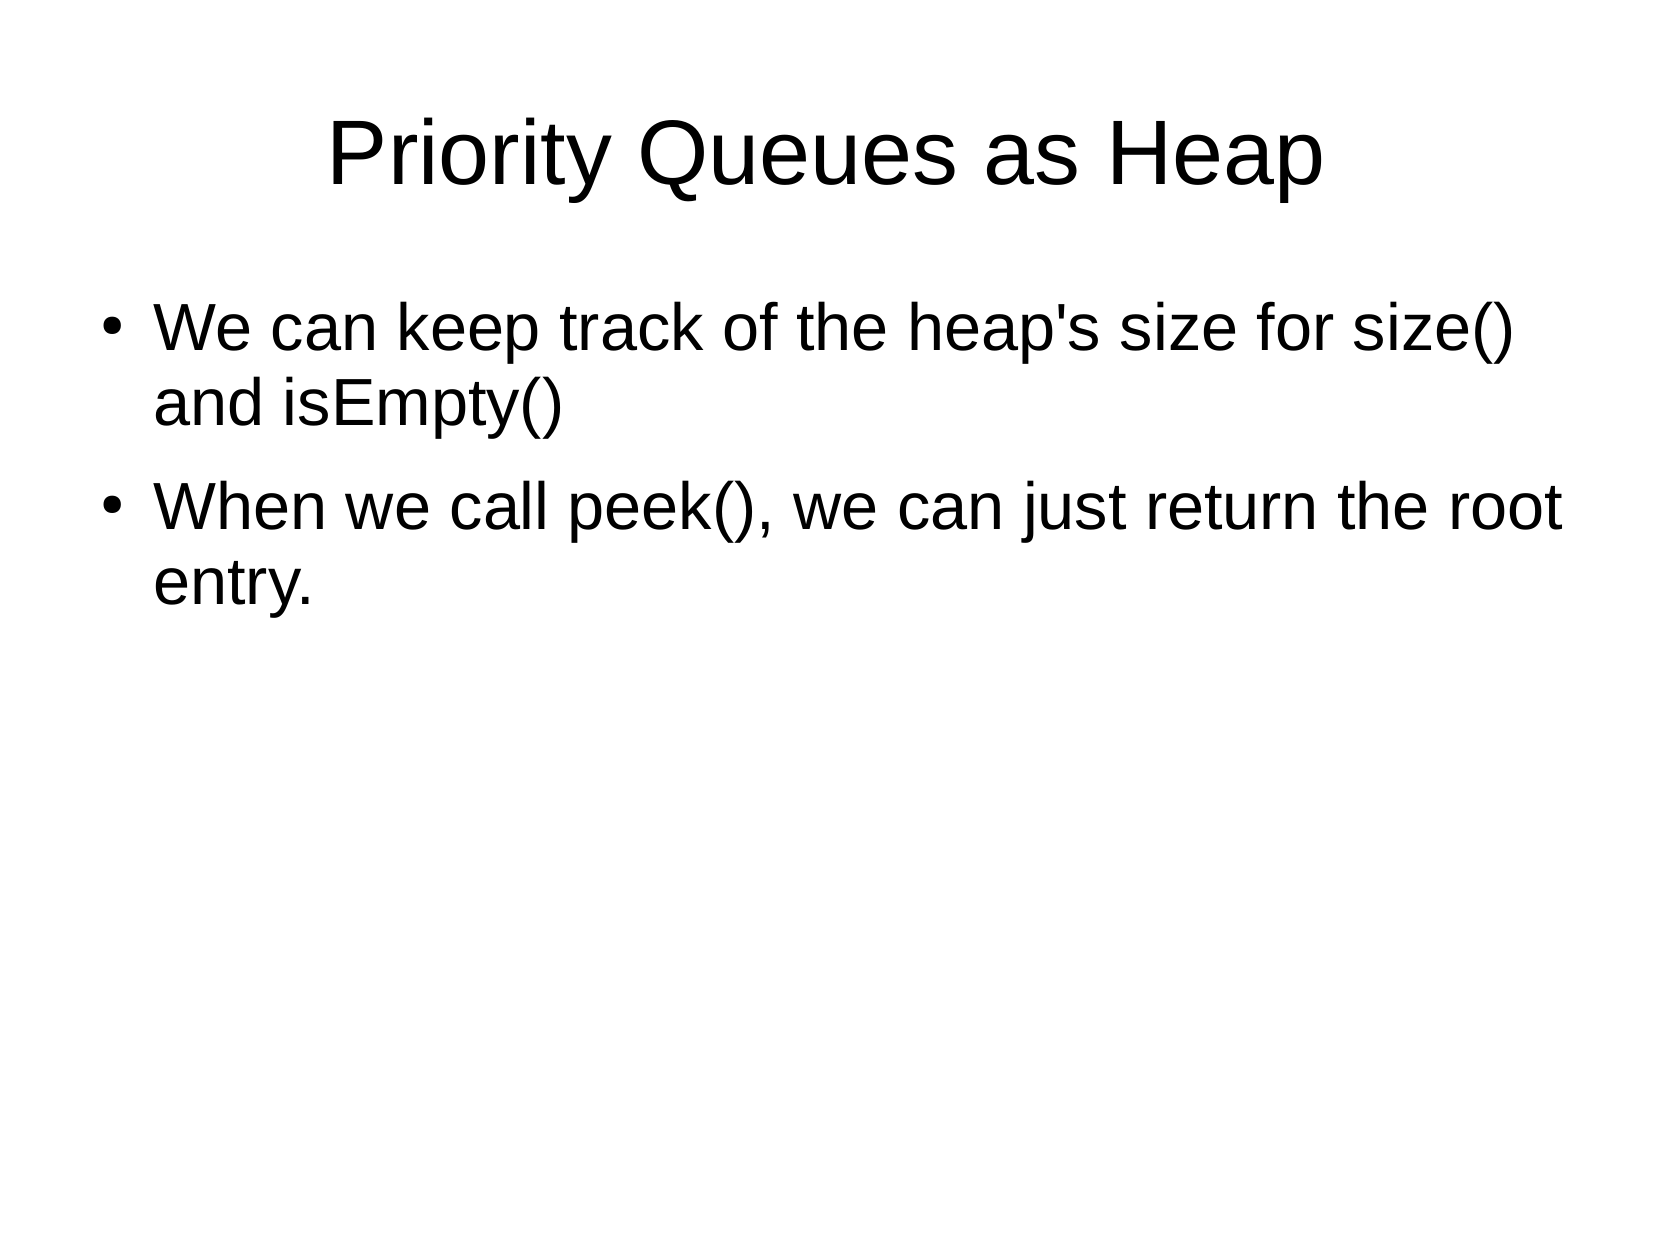

# Priority Queues as Heap
We can keep track of the heap's size for size() and isEmpty()
When we call peek(), we can just return the root entry.